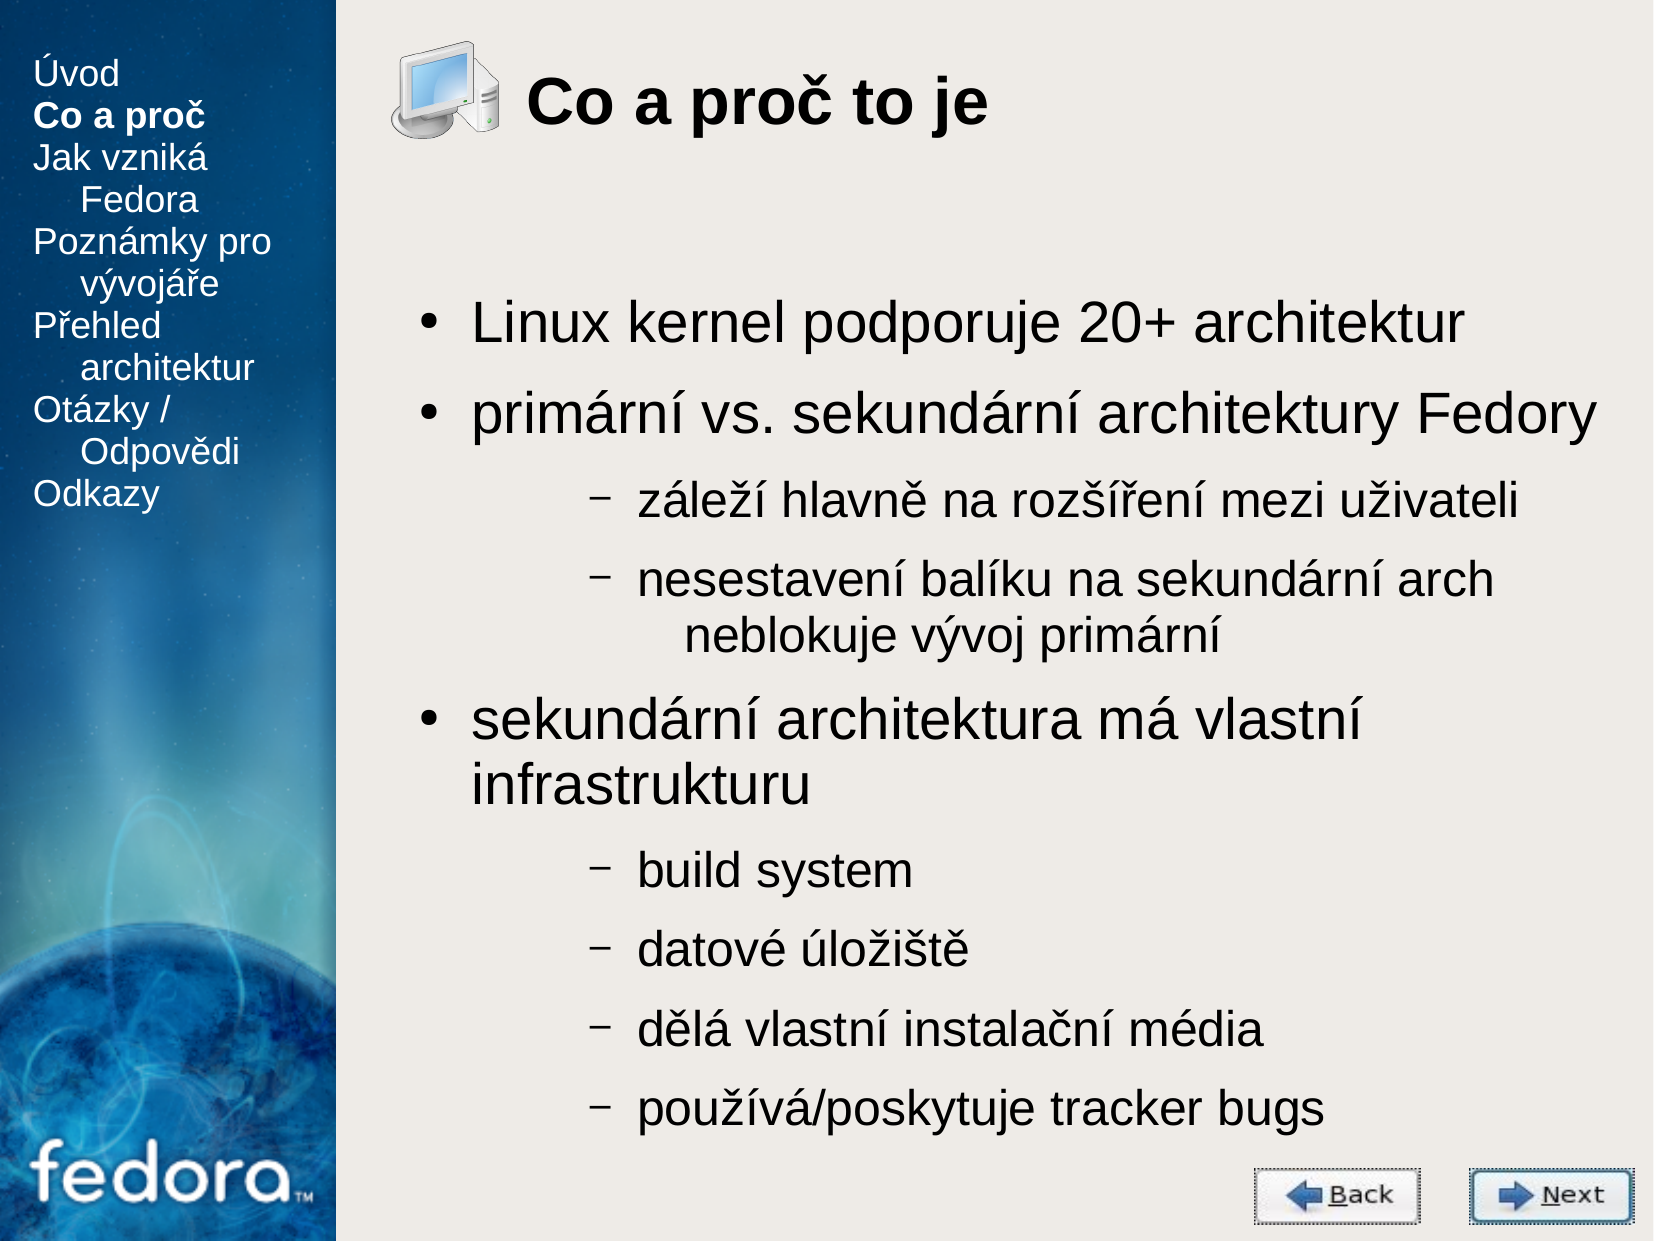

Úvod
Co a proč
Jak vzniká Fedora
Poznámky pro vývojáře
Přehled architektur
Otázky / Odpovědi
Odkazy
# Agenda
Co a proč to je
Linux kernel podporuje 20+ architektur
primární vs. sekundární architektury Fedory
záleží hlavně na rozšíření mezi uživateli
nesestavení balíku na sekundární arch neblokuje vývoj primární
sekundární architektura má vlastní infrastrukturu
build system
datové úložiště
dělá vlastní instalační média
používá/poskytuje tracker bugs